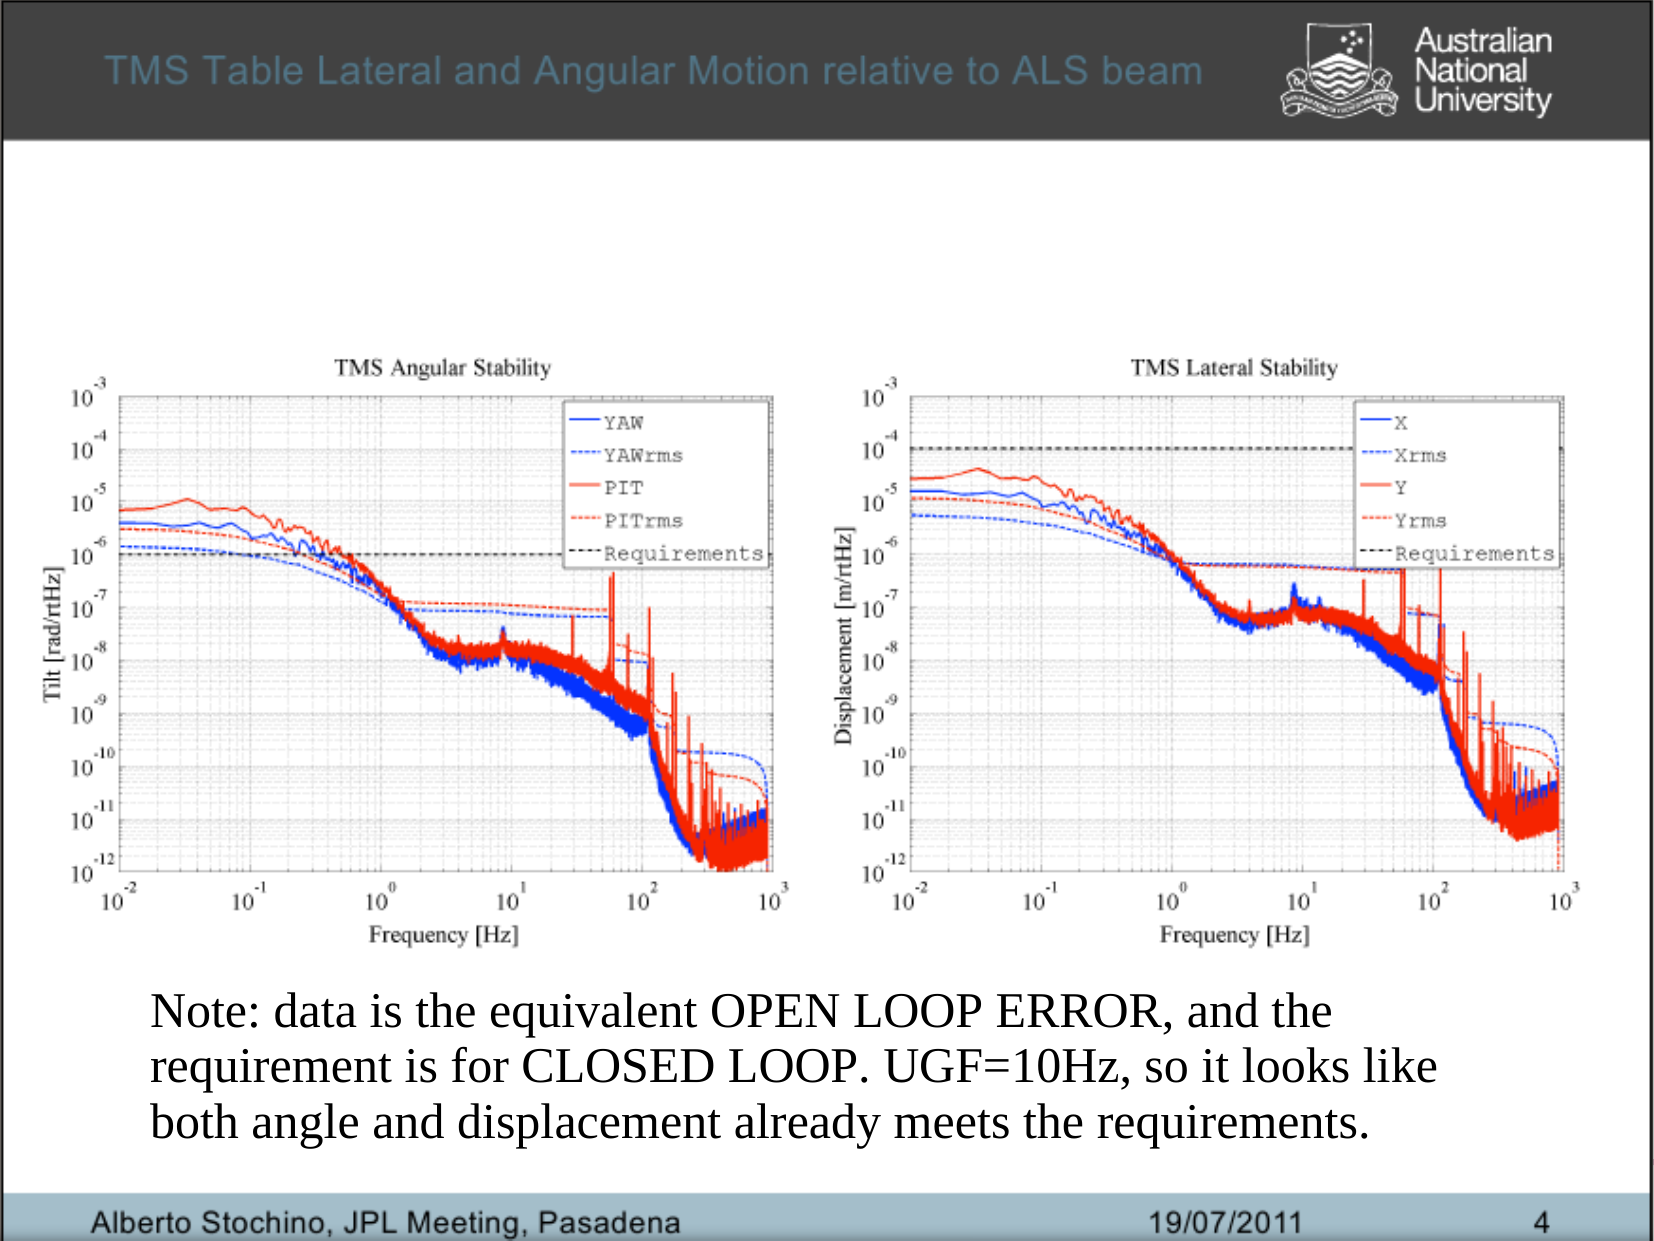

Note: data is the equivalent OPEN LOOP ERROR, and the requirement is for CLOSED LOOP. UGF=10Hz, so it looks like both angle and displacement already meets the requirements.